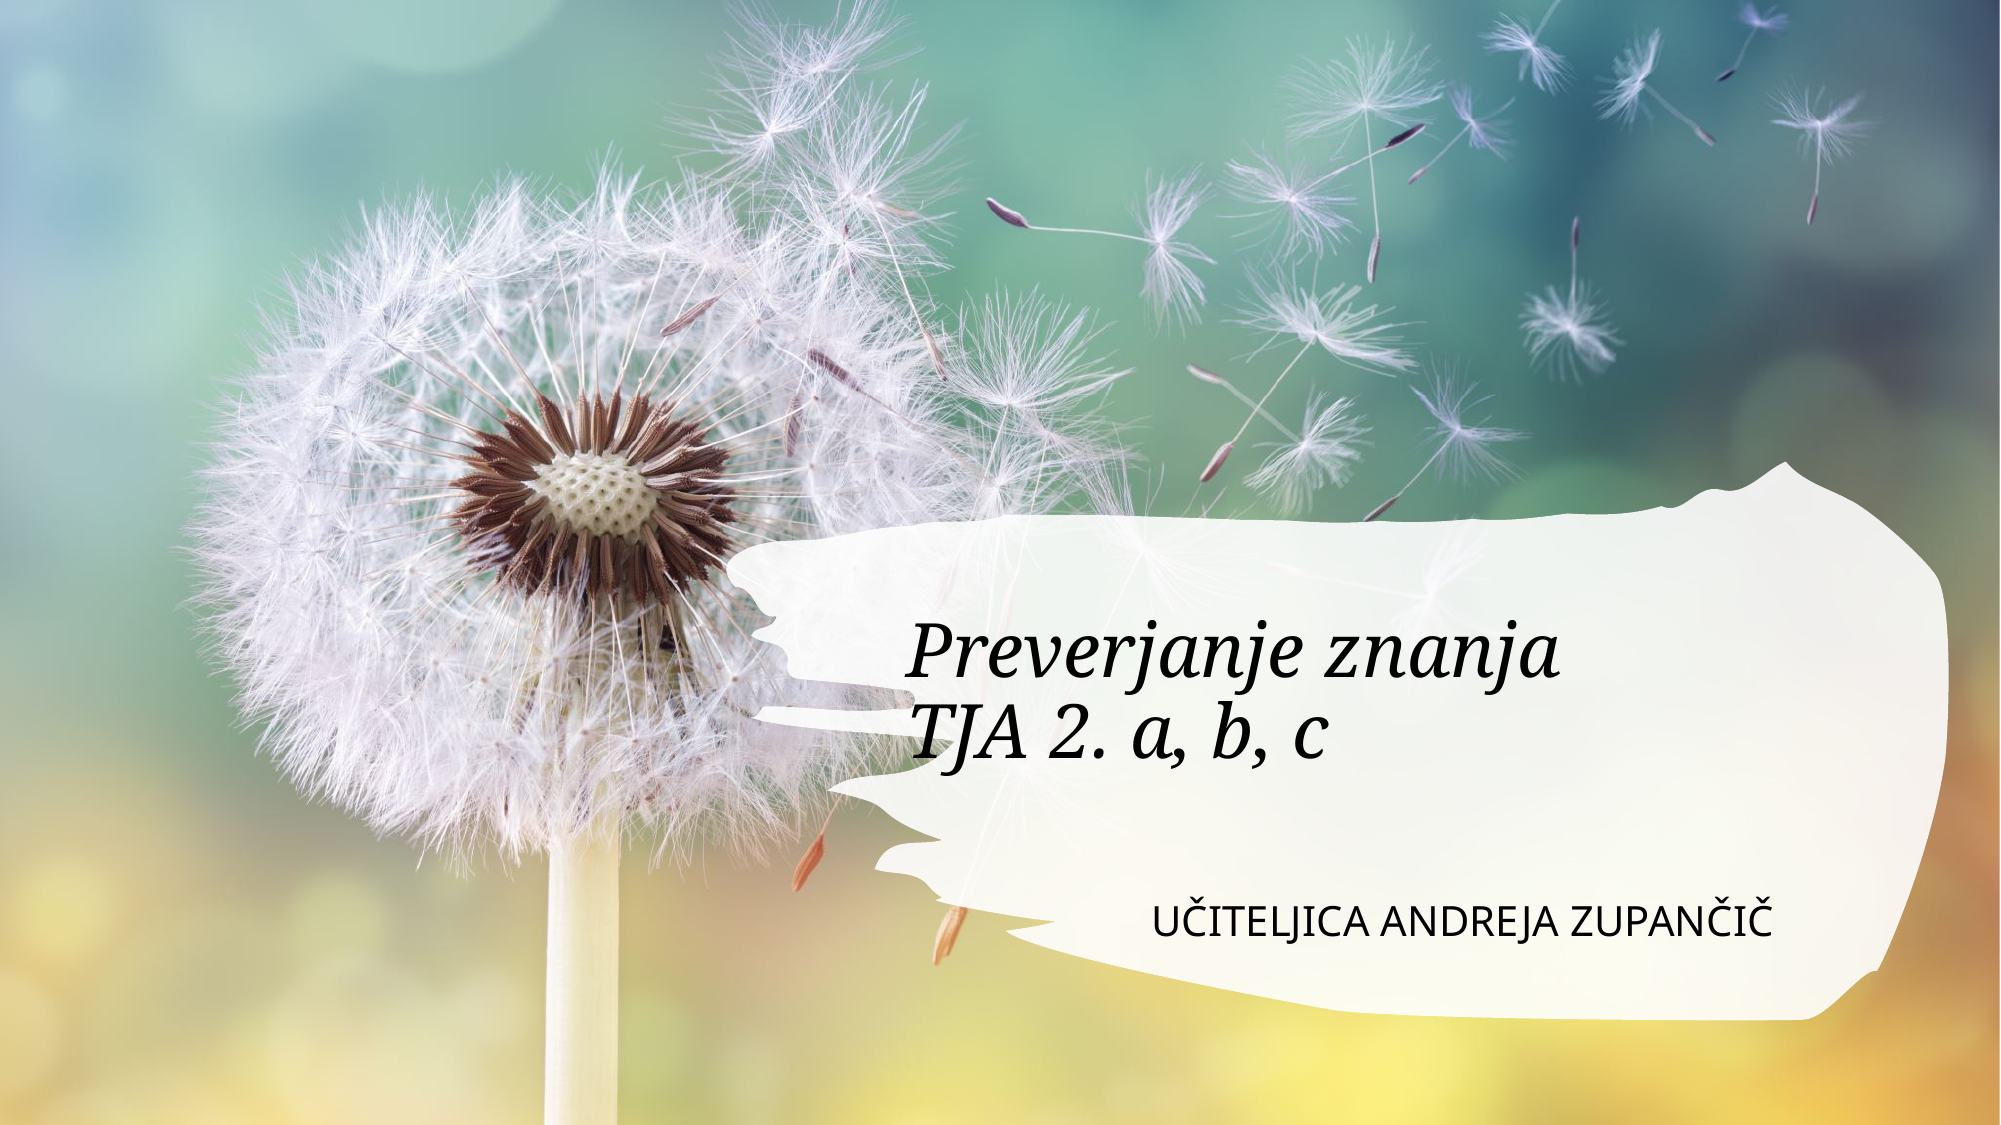

# Preverjanje znanja TJA 2. a, b, c
učiteljica Andreja Zupančič